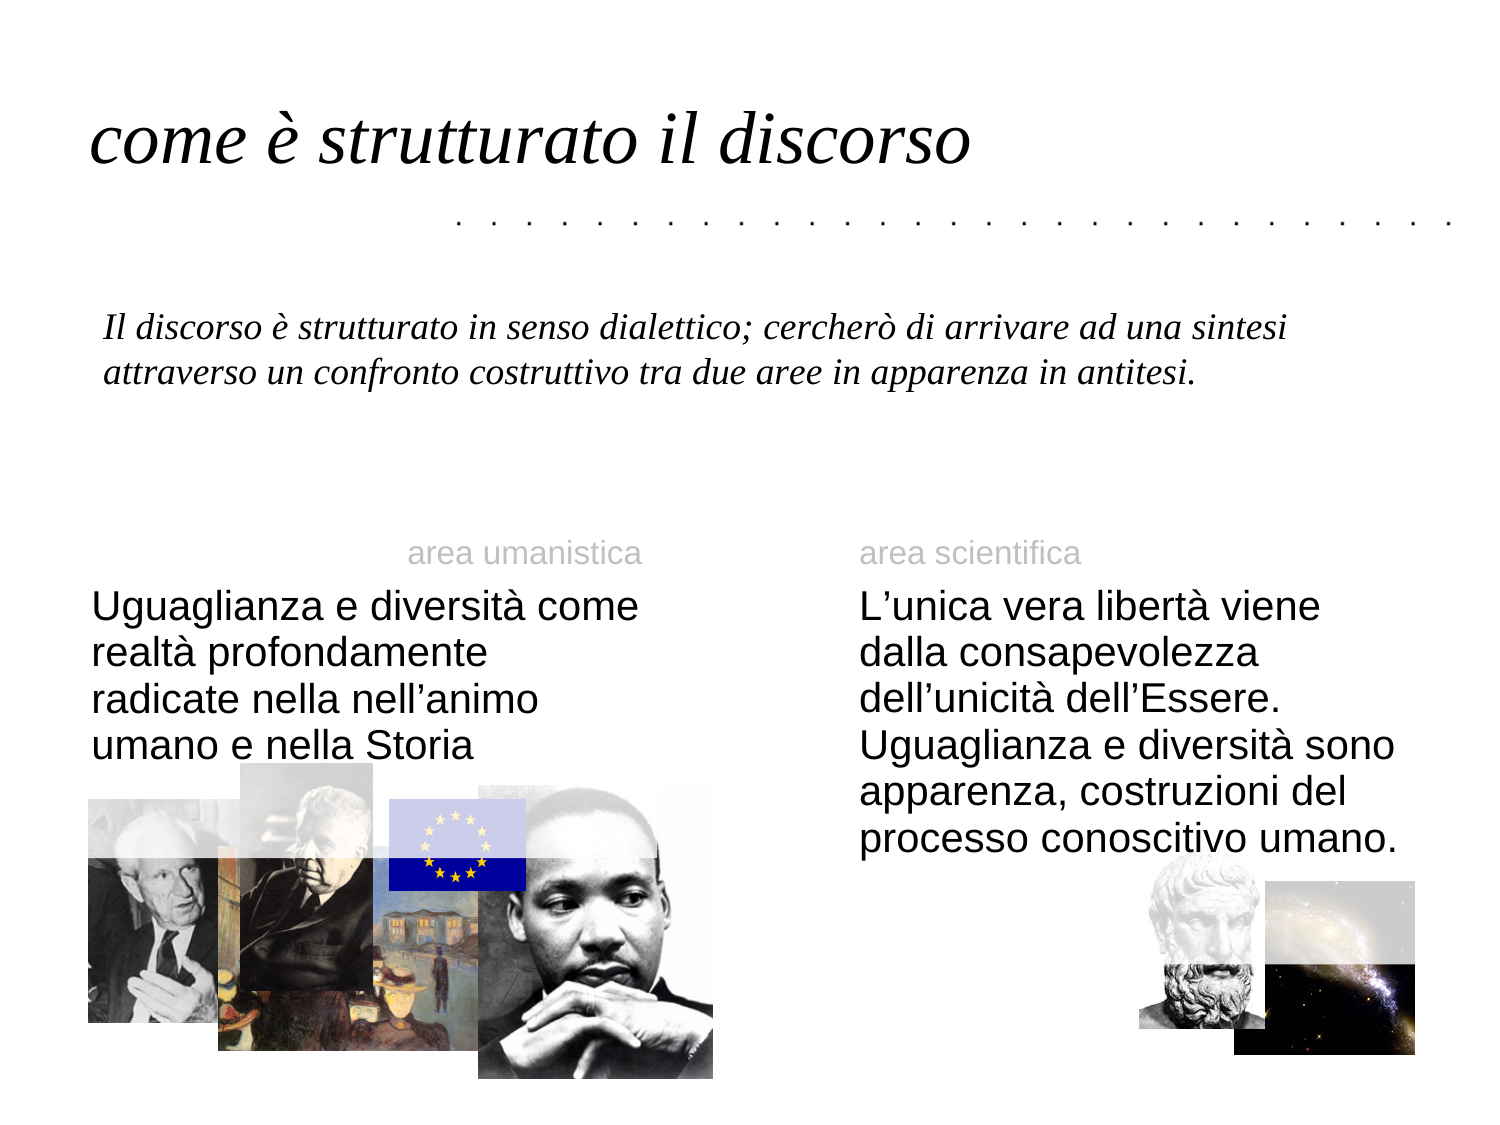

# come è strutturato il discorso
Il discorso è strutturato in senso dialettico; cercherò di arrivare ad una sintesi attraverso un confronto costruttivo tra due aree in apparenza in antitesi.
area scientifica
L’unica vera libertà viene dalla consapevolezza dell’unicità dell’Essere. Uguaglianza e diversità sono apparenza, costruzioni del processo conoscitivo umano.
area umanistica
Uguaglianza e diversità come realtà profondamente radicate nella nell’animo umano e nella Storia